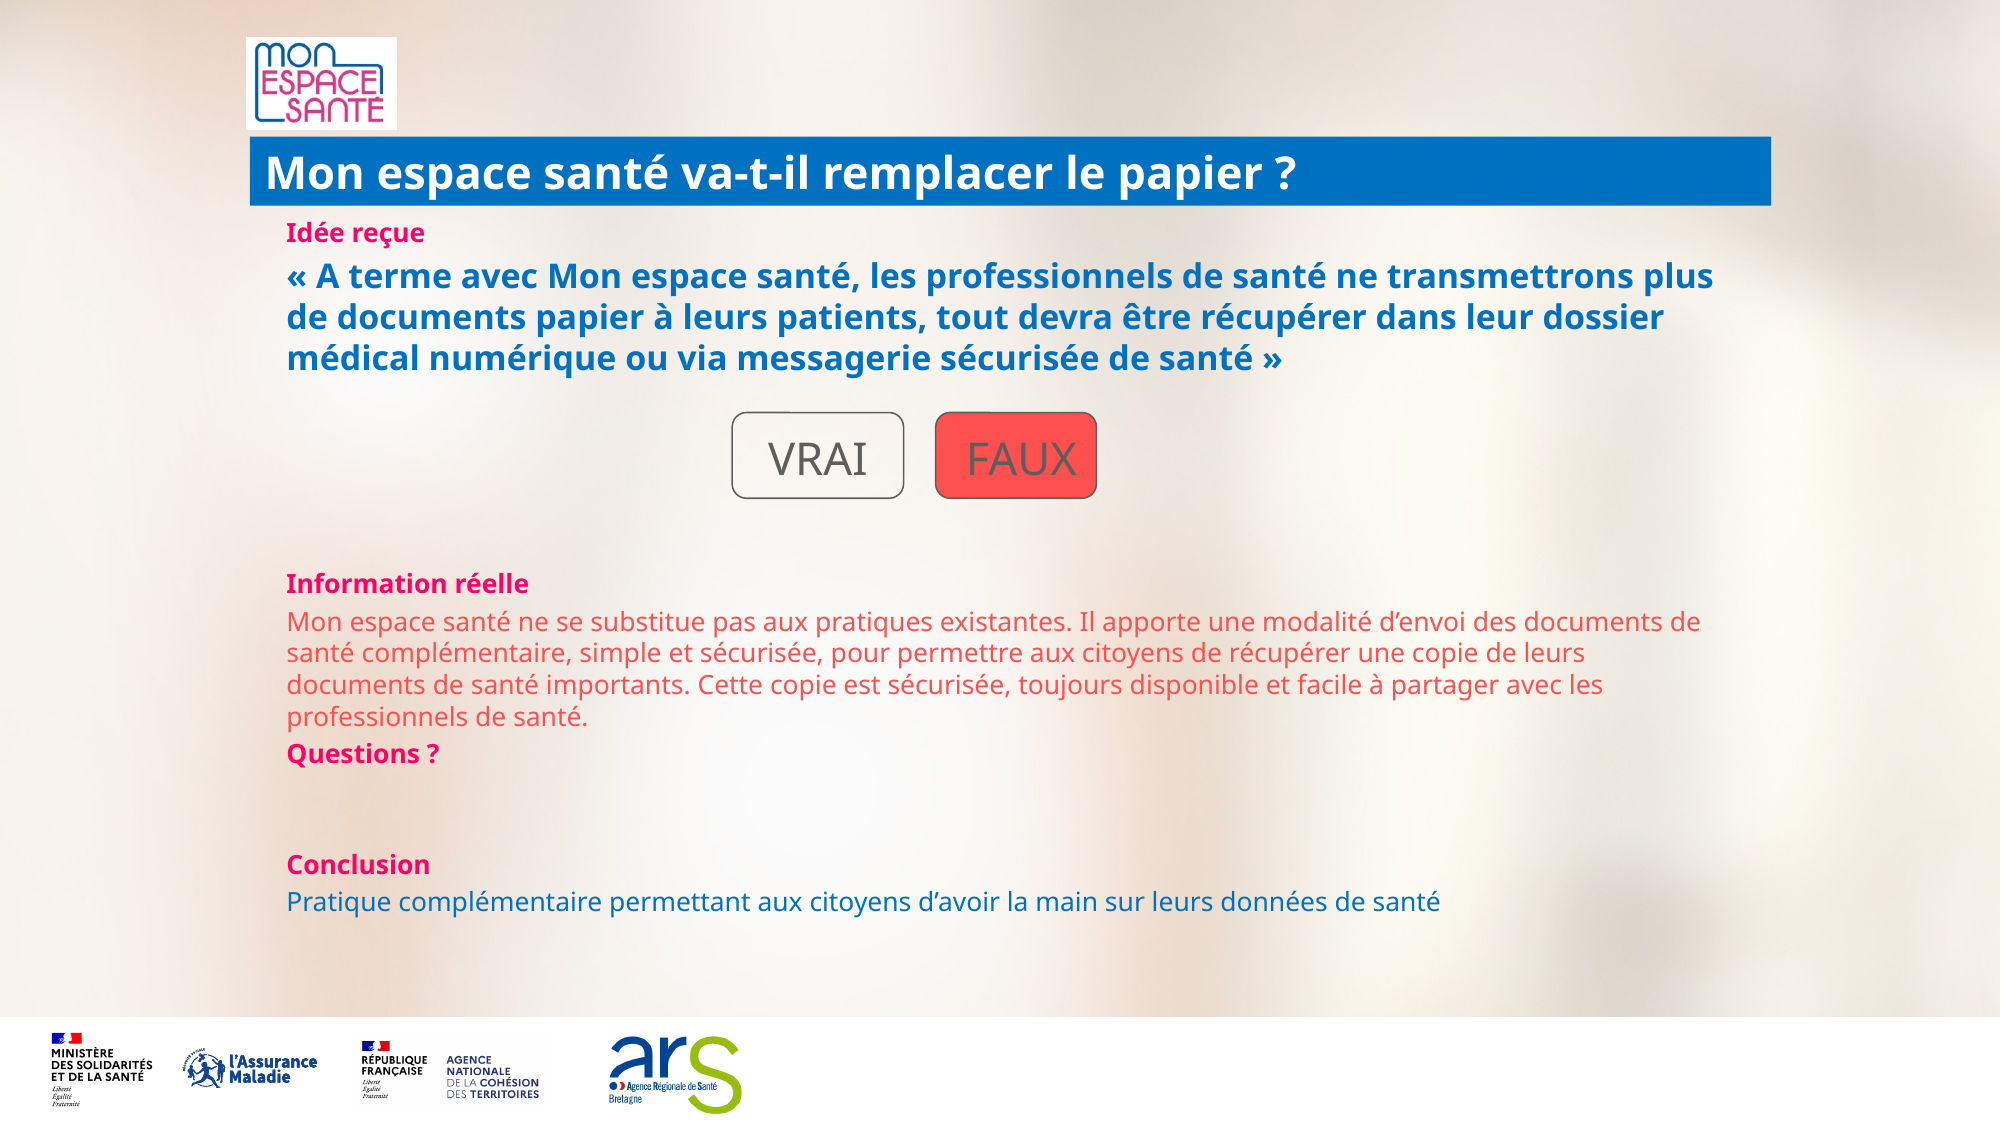

Mon espace santé va-t-il remplacer le papier ?
Idée reçue
« A terme avec Mon espace santé, les professionnels de santé ne transmettrons plus de documents papier à leurs patients, tout devra être récupérer dans leur dossier médical numérique ou via messagerie sécurisée de santé »
Information réelle
Mon espace santé ne se substitue pas aux pratiques existantes. Il apporte une modalité d’envoi des documents de santé complémentaire, simple et sécurisée, pour permettre aux citoyens de récupérer une copie de leurs documents de santé importants. Cette copie est sécurisée, toujours disponible et facile à partager avec les professionnels de santé.
Questions ?
Conclusion
Pratique complémentaire permettant aux citoyens d’avoir la main sur leurs données de santé
VRAI
FAUX